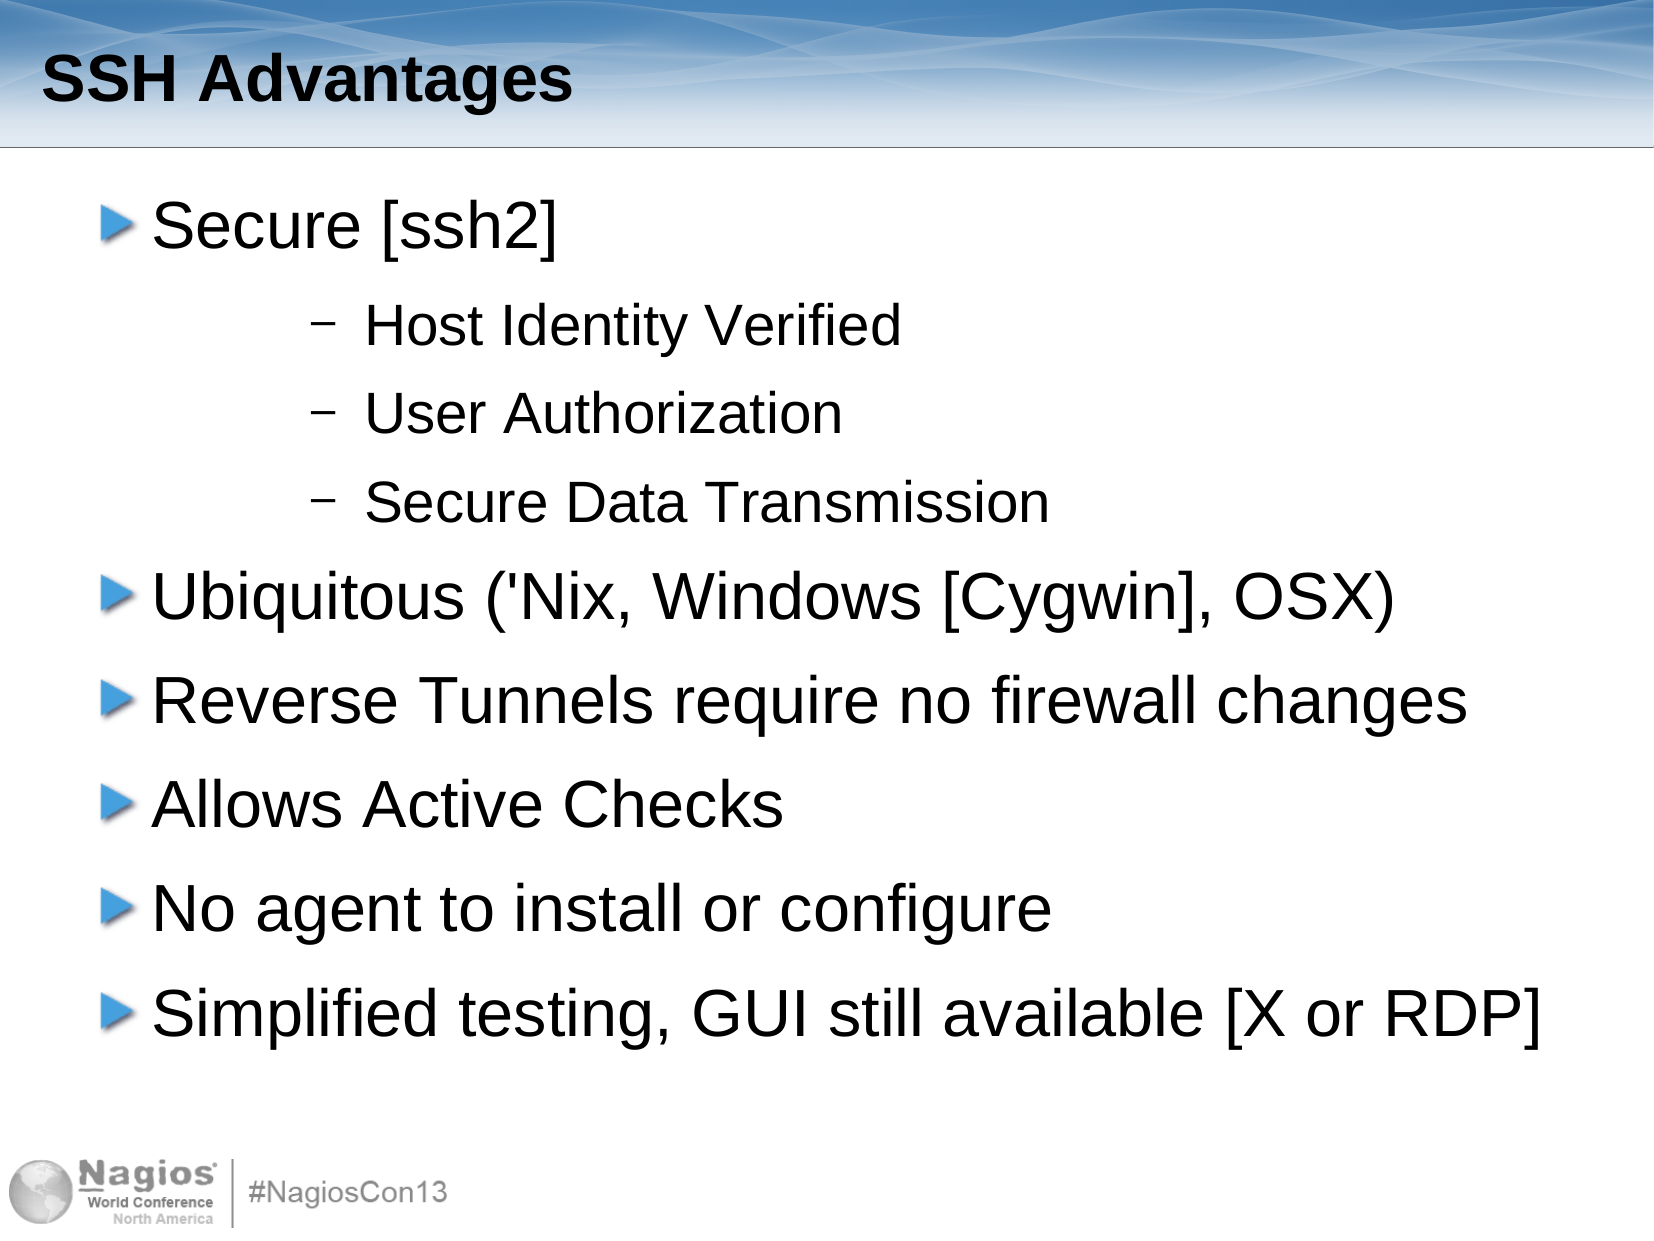

# SSH Advantages
Secure [ssh2]
Host Identity Verified
User Authorization
Secure Data Transmission
Ubiquitous ('Nix, Windows [Cygwin], OSX)
Reverse Tunnels require no firewall changes
Allows Active Checks
No agent to install or configure
Simplified testing, GUI still available [X or RDP]